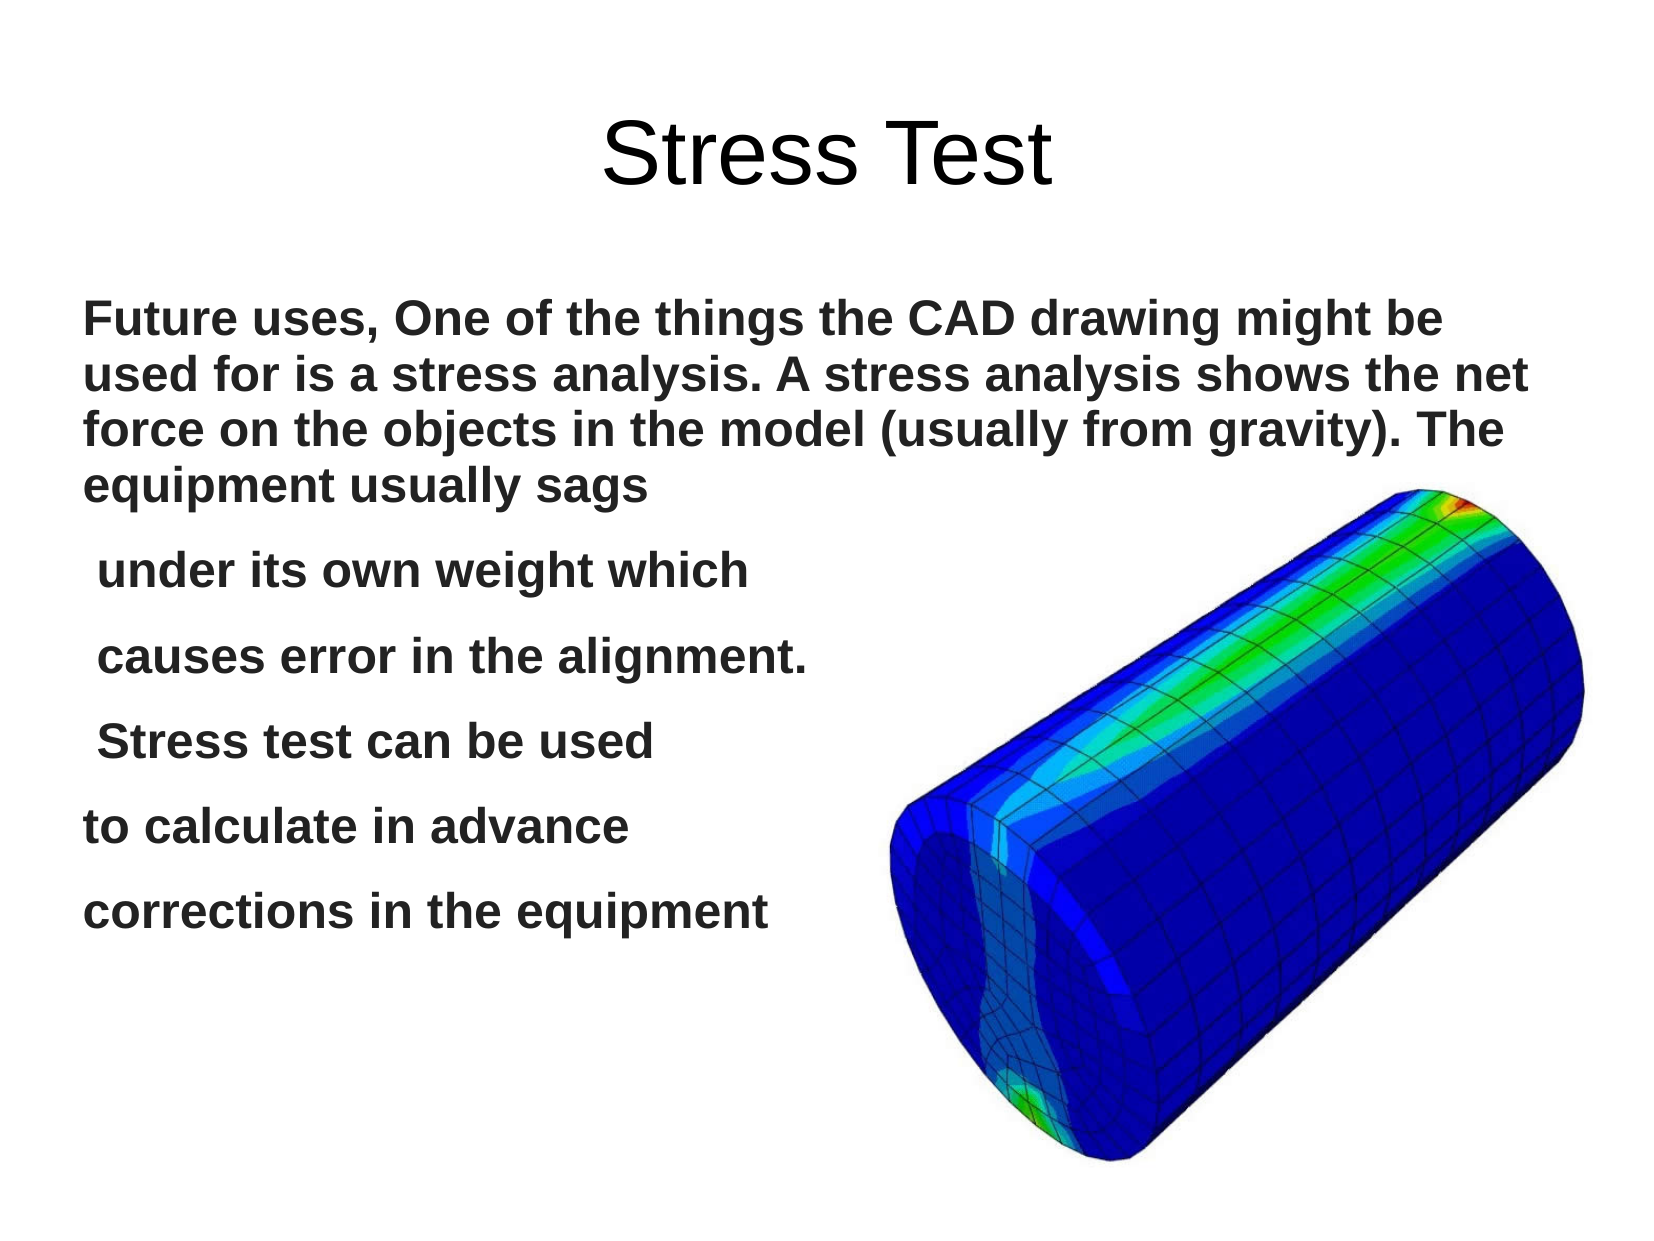

# Stress Test
Future uses, One of the things the CAD drawing might be used for is a stress analysis. A stress analysis shows the net force on the objects in the model (usually from gravity). The equipment usually sags
 under its own weight which
 causes error in the alignment.
 Stress test can be used
to calculate in advance
corrections in the equipment